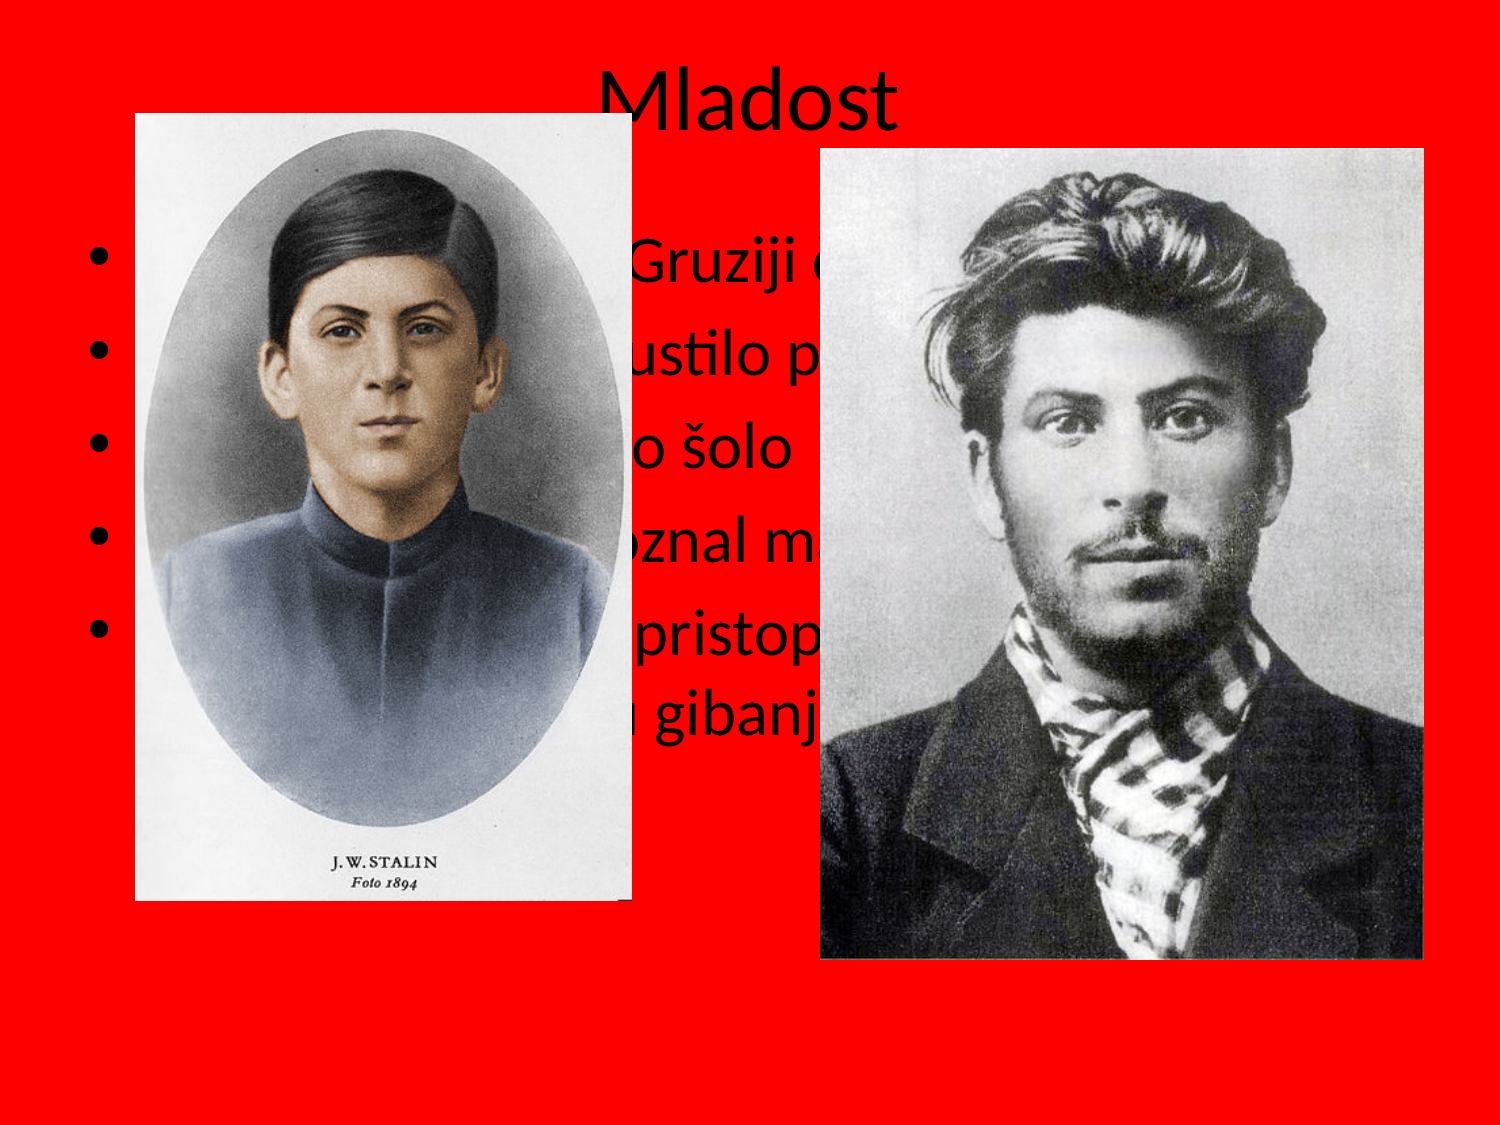

# Mladost
Rojen leta 1978 v Gruziji čevljarju in gospodinji
Surovo otroštvo pustilo pečat
Obiskoval cerkveno šolo
Med šolanjem spoznal marksizem
V najstniških letih pristopil k revolucionarnemu gibanju